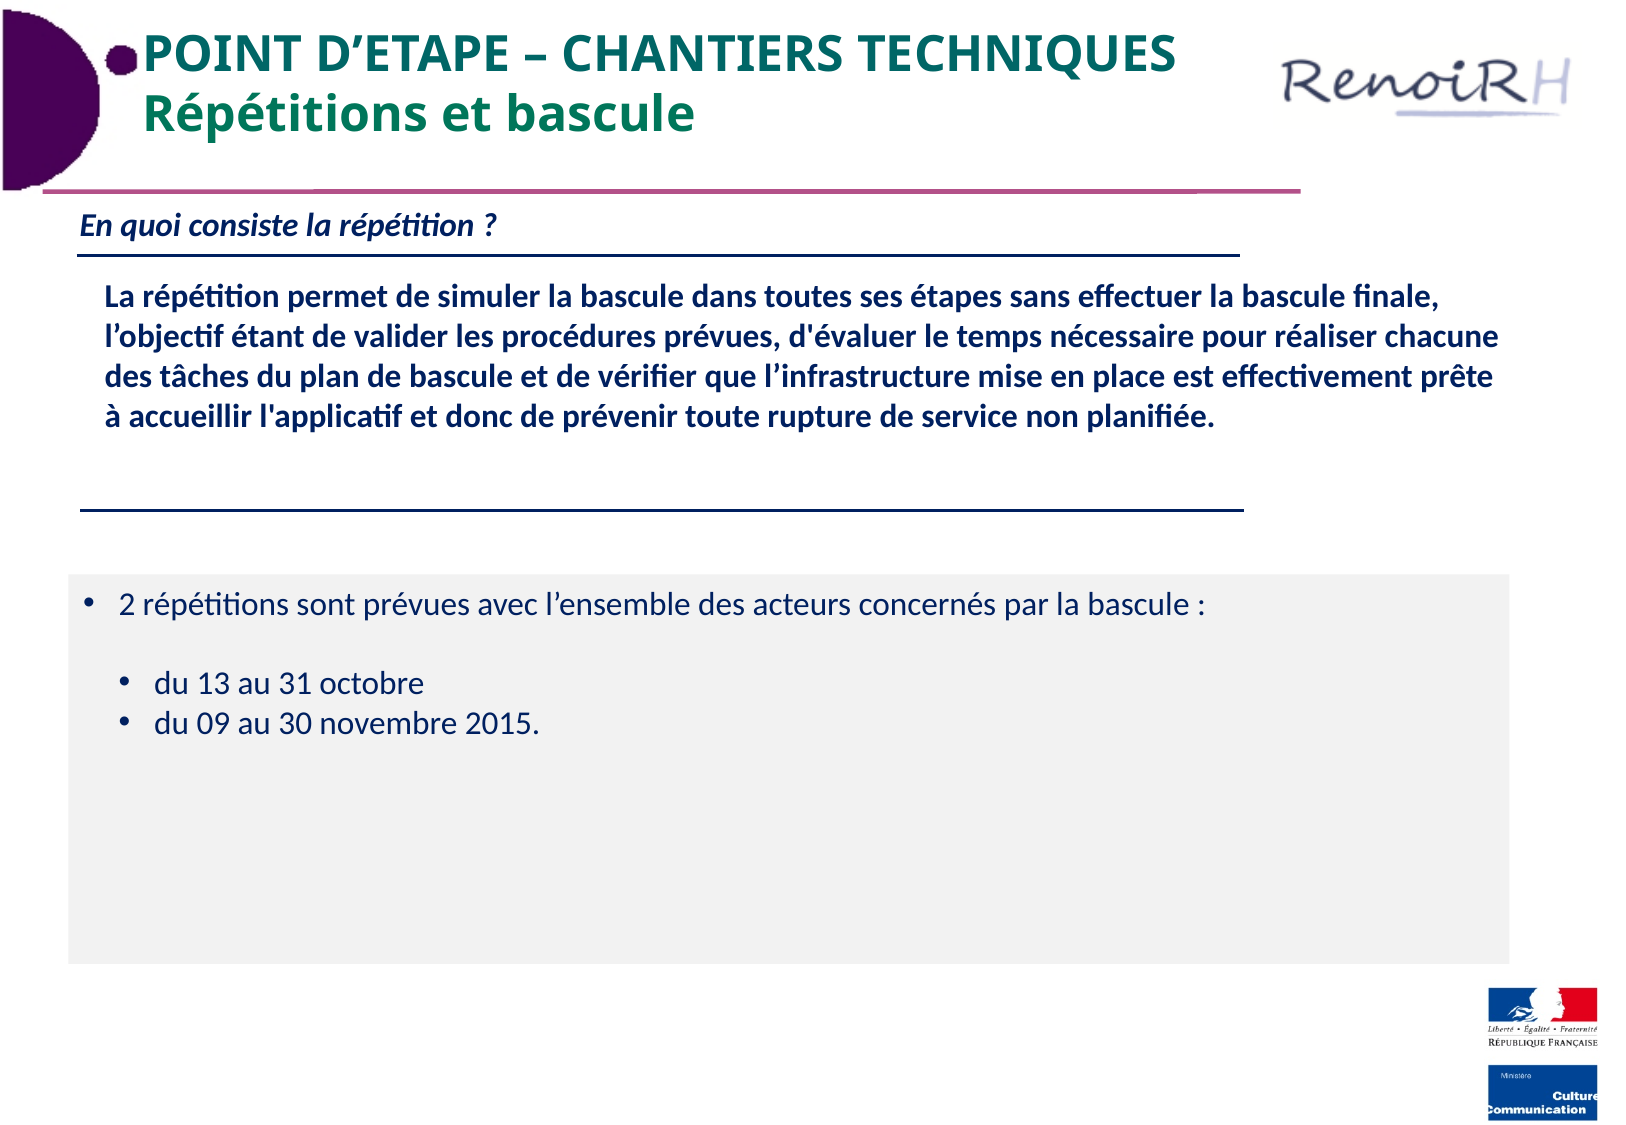

POINT D’ETAPE – CHANTIERS TECHNIQUES
Répétitions et bascule
En quoi consiste la répétition ?
La répétition permet de simuler la bascule dans toutes ses étapes sans effectuer la bascule finale, l’objectif étant de valider les procédures prévues, d'évaluer le temps nécessaire pour réaliser chacune des tâches du plan de bascule et de vérifier que l’infrastructure mise en place est effectivement prête à accueillir l'applicatif et donc de prévenir toute rupture de service non planifiée.
2 répétitions sont prévues avec l’ensemble des acteurs concernés par la bascule :
du 13 au 31 octobre
du 09 au 30 novembre 2015.